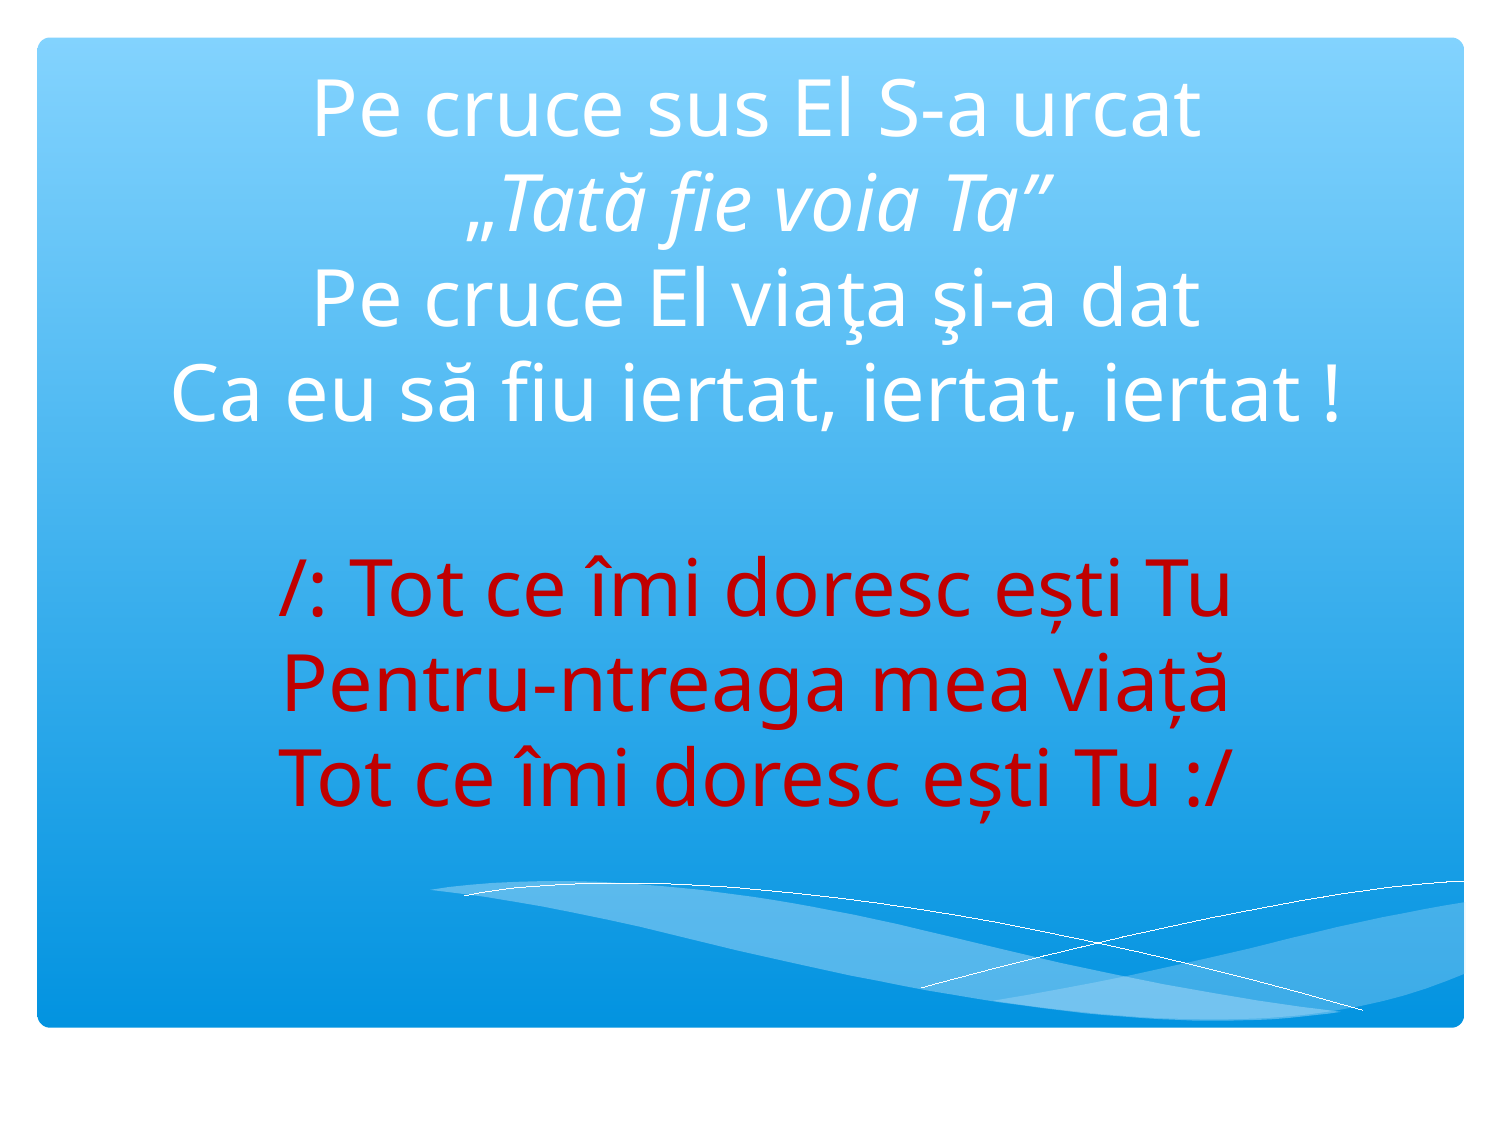

Pe cruce sus El S-a urcat
„Tată fie voia Ta”
Pe cruce El viaţa şi-a dat
Ca eu să fiu iertat, iertat, iertat !
/: Tot ce îmi doresc eşti Tu
Pentru-ntreaga mea viaţă
Tot ce îmi doresc eşti Tu :/